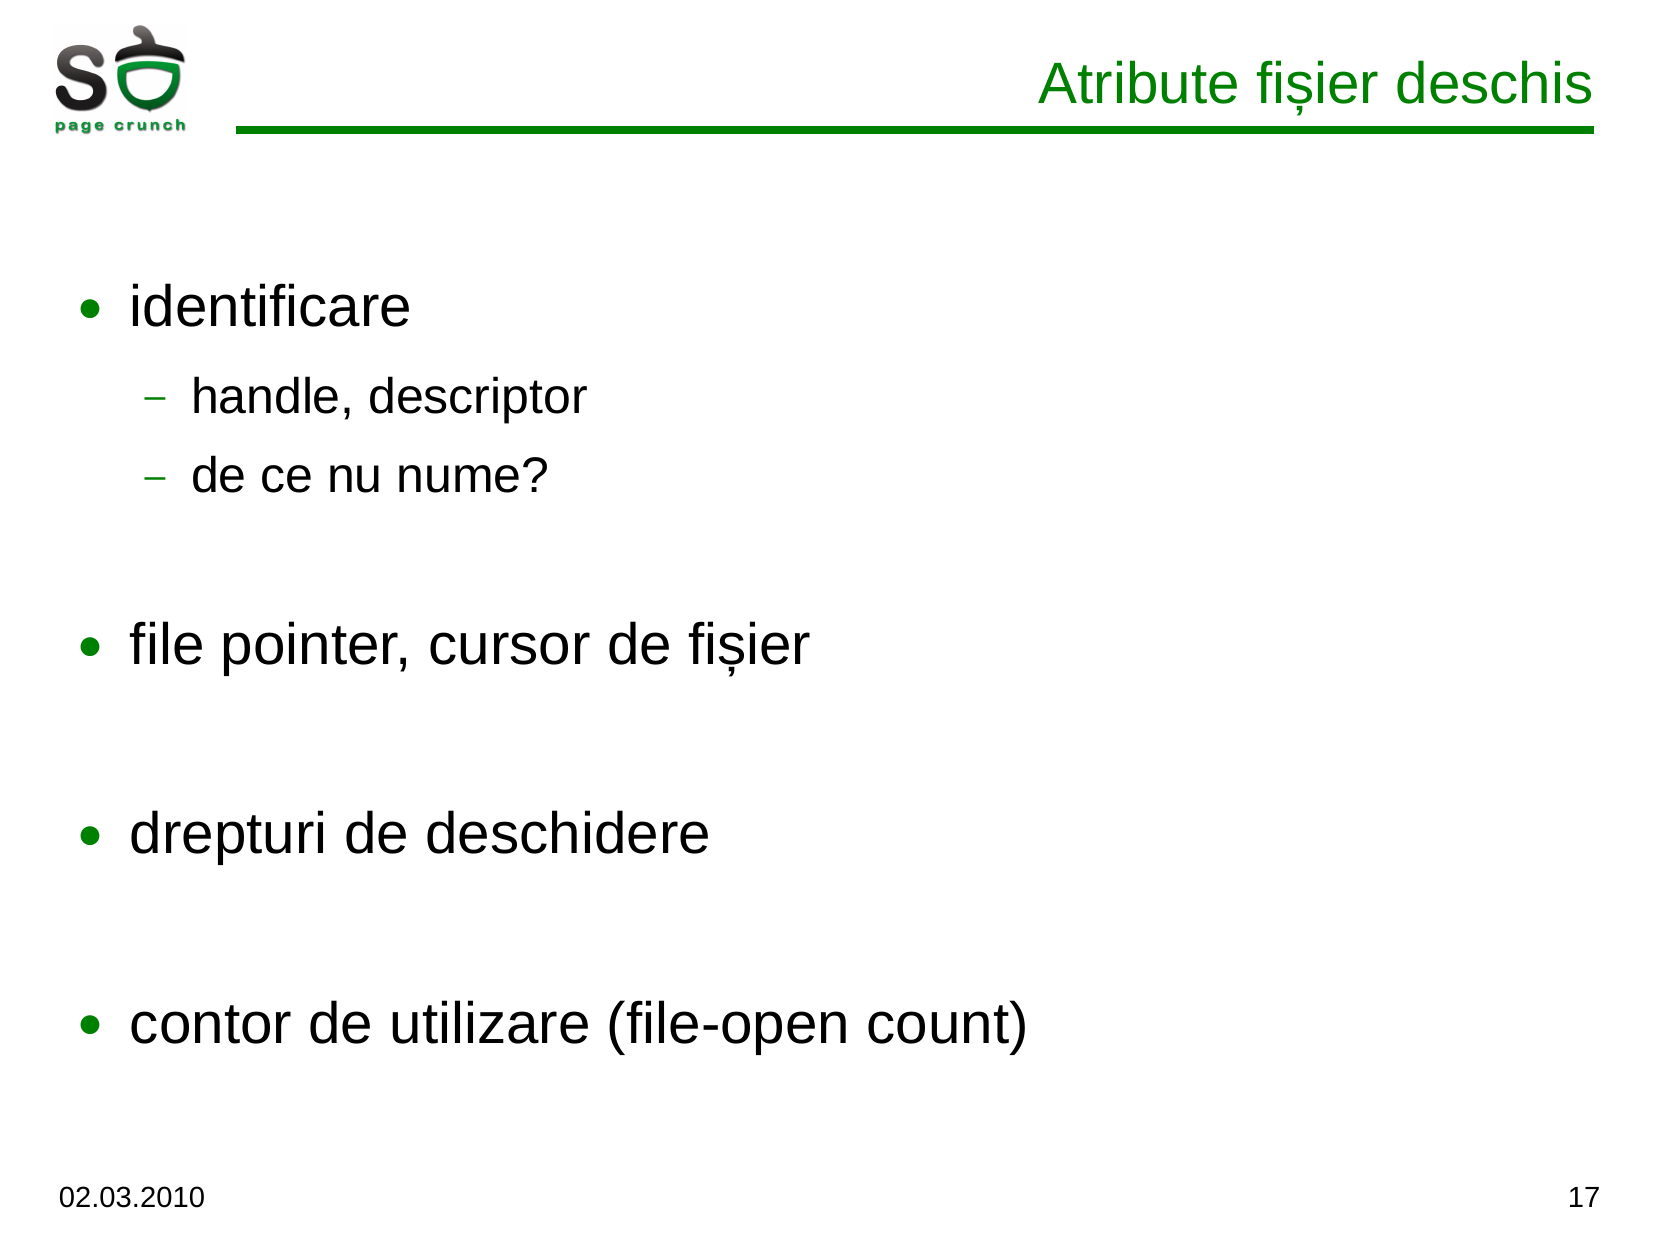

# Atribute fișier deschis
identificare
handle, descriptor
de ce nu nume?
file pointer, cursor de fișier
drepturi de deschidere
contor de utilizare (file-open count)
02.03.2010
17